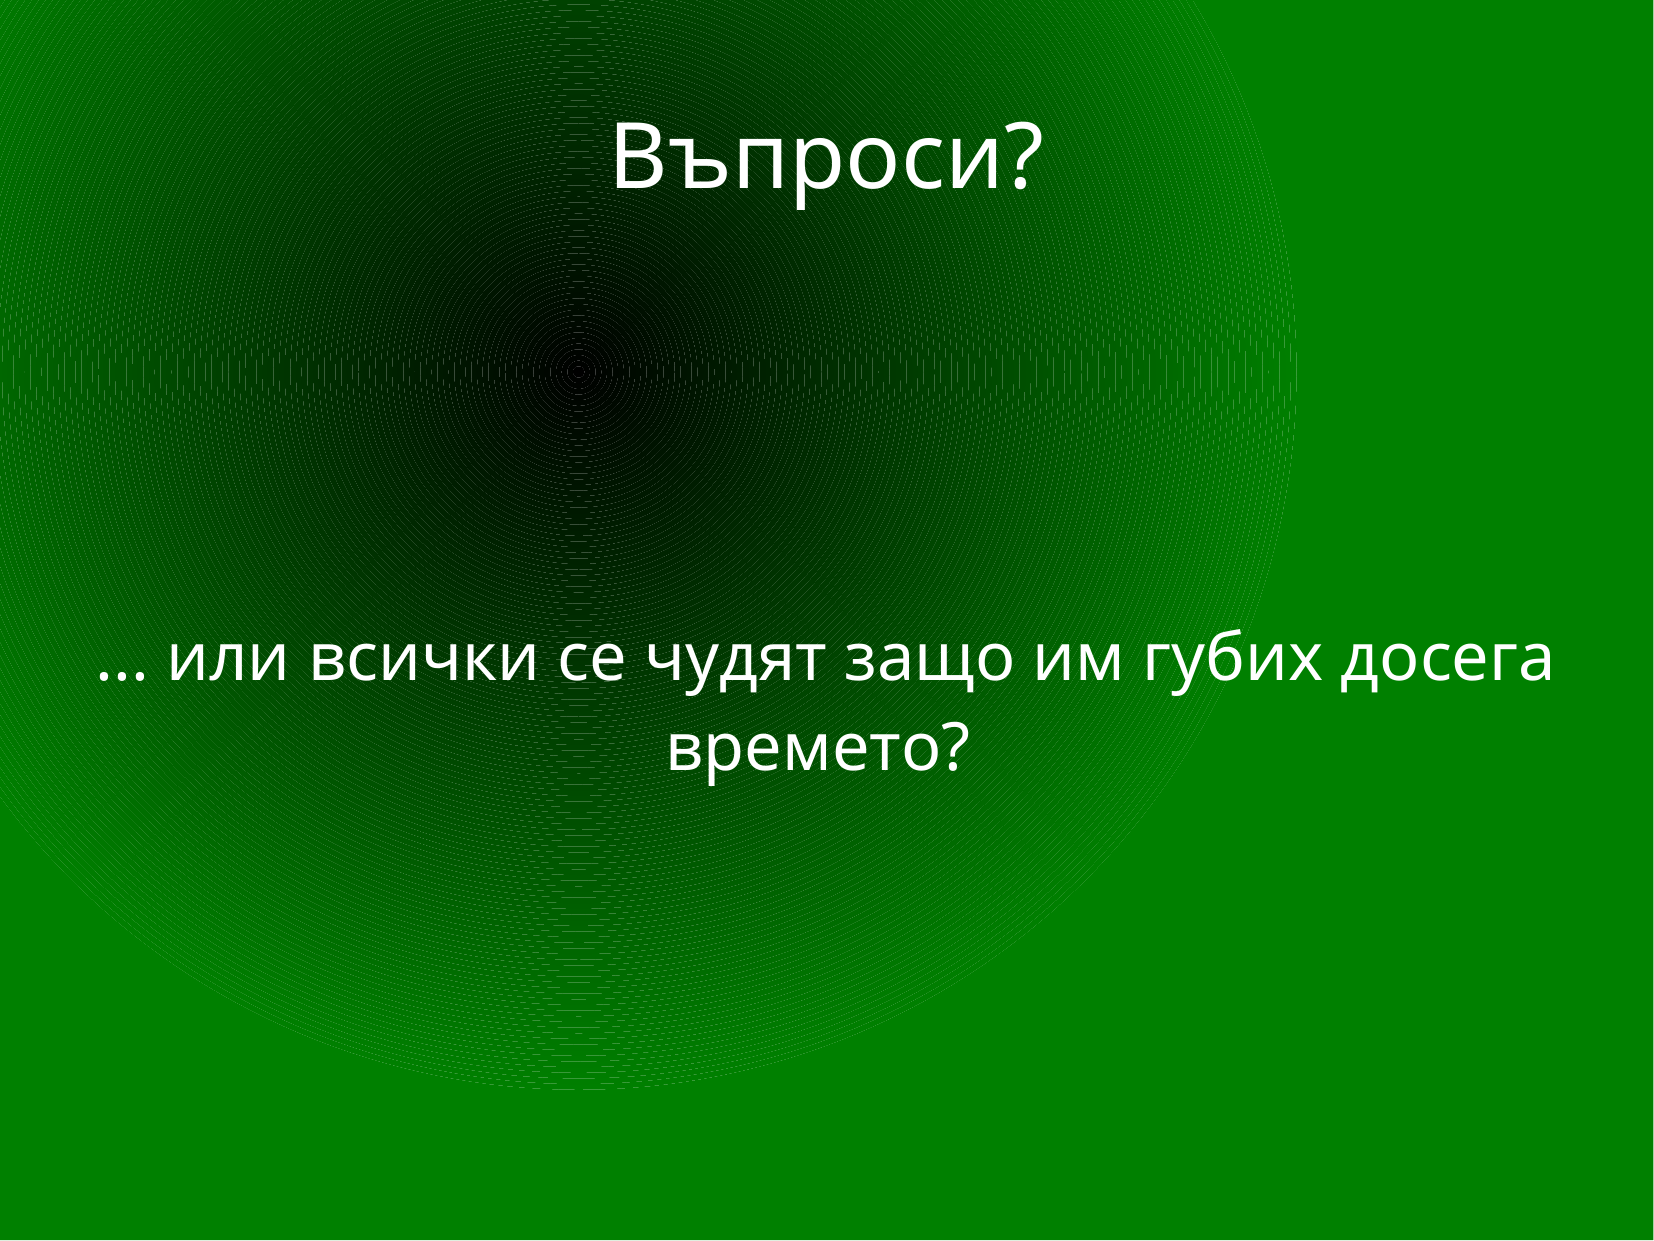

# Въпроси?
... или всички се чудят защо им губих досега времето?